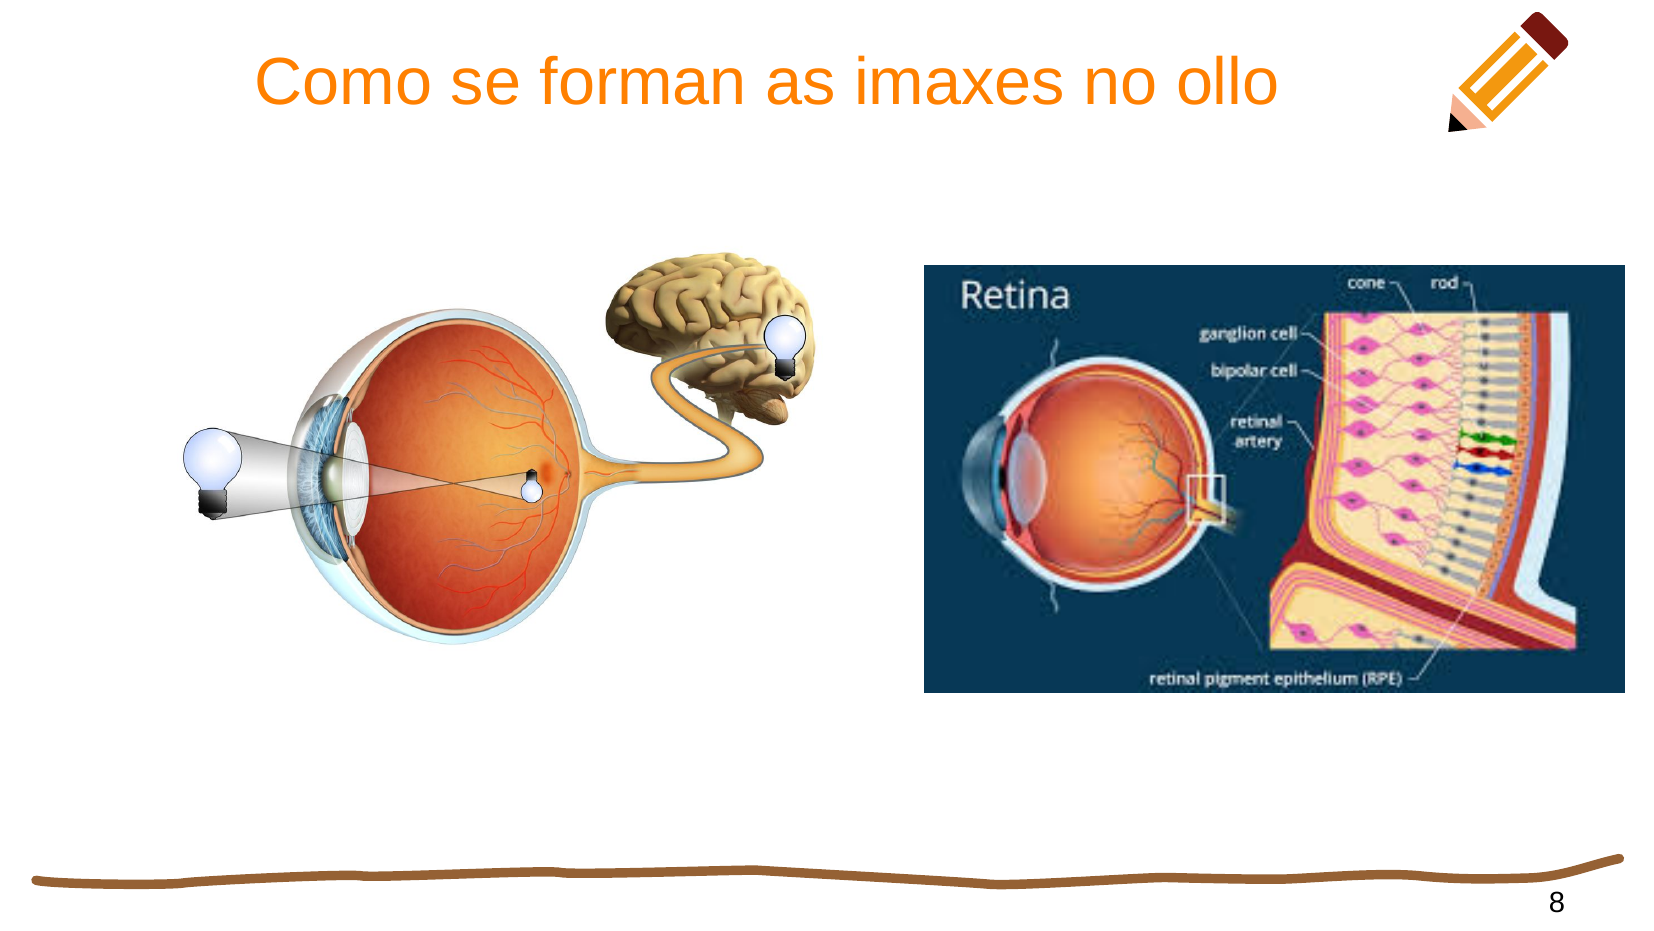

# Como se forman as imaxes no ollo
8